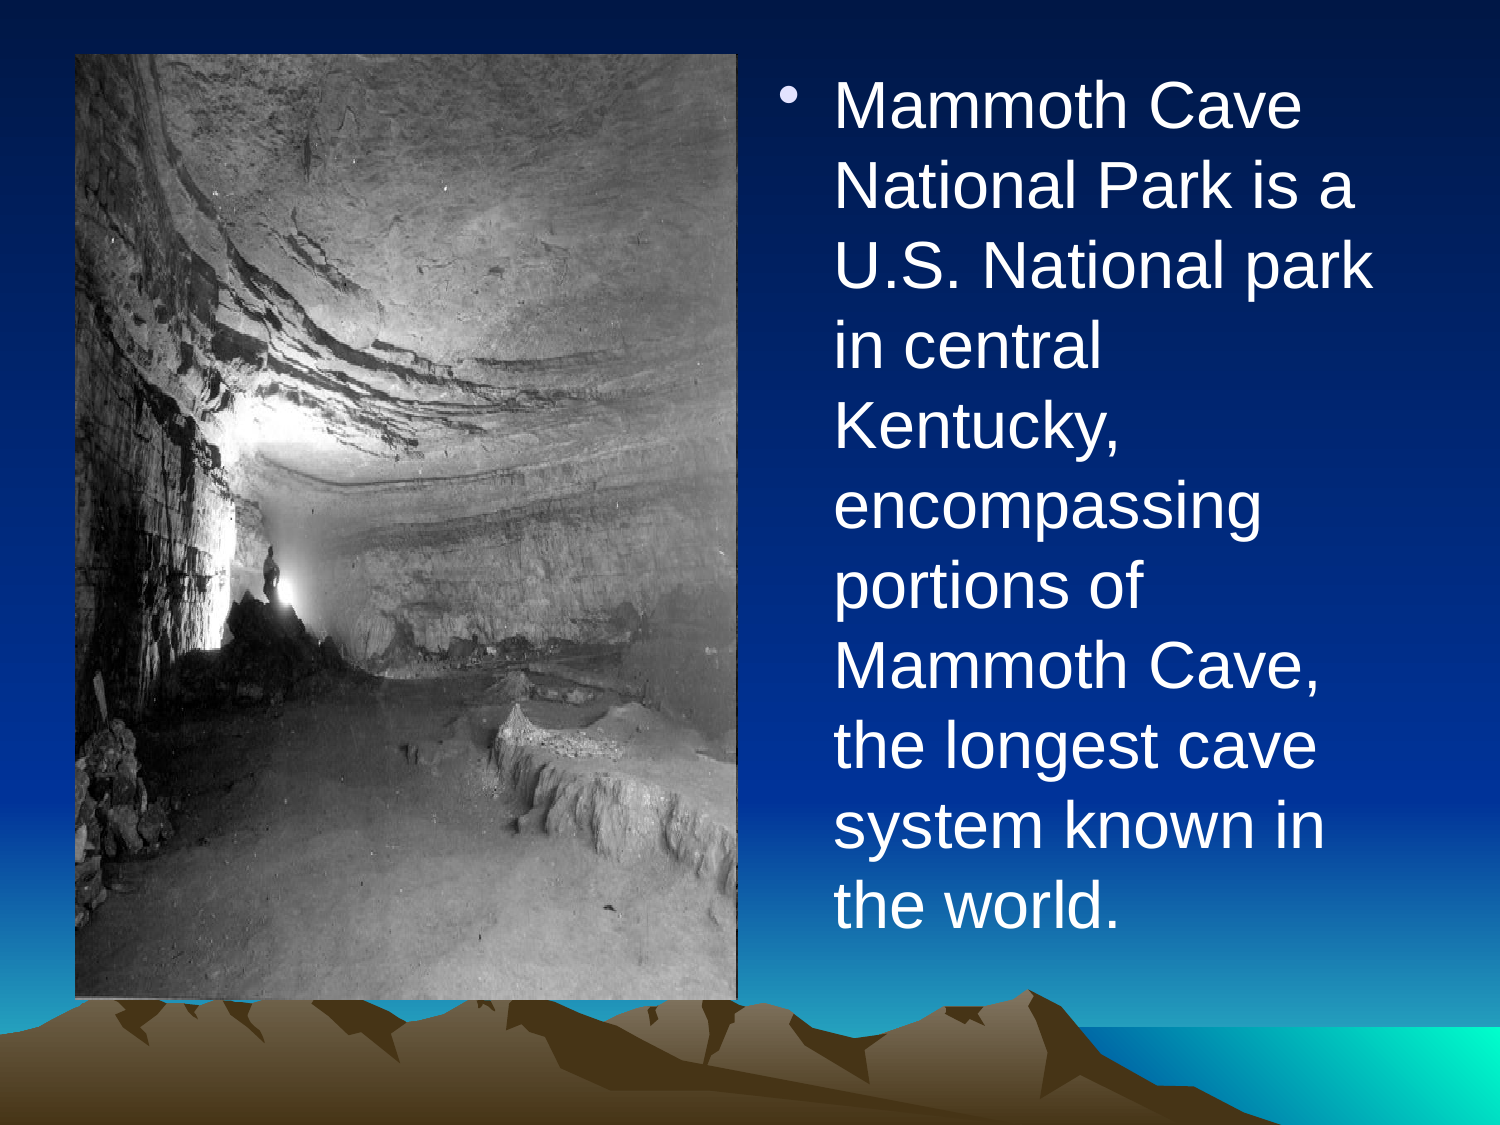

#
Mammoth Cave National Park is a U.S. National park in central Kentucky, encompassing portions of Mammoth Cave, the longest cave system known in the world.